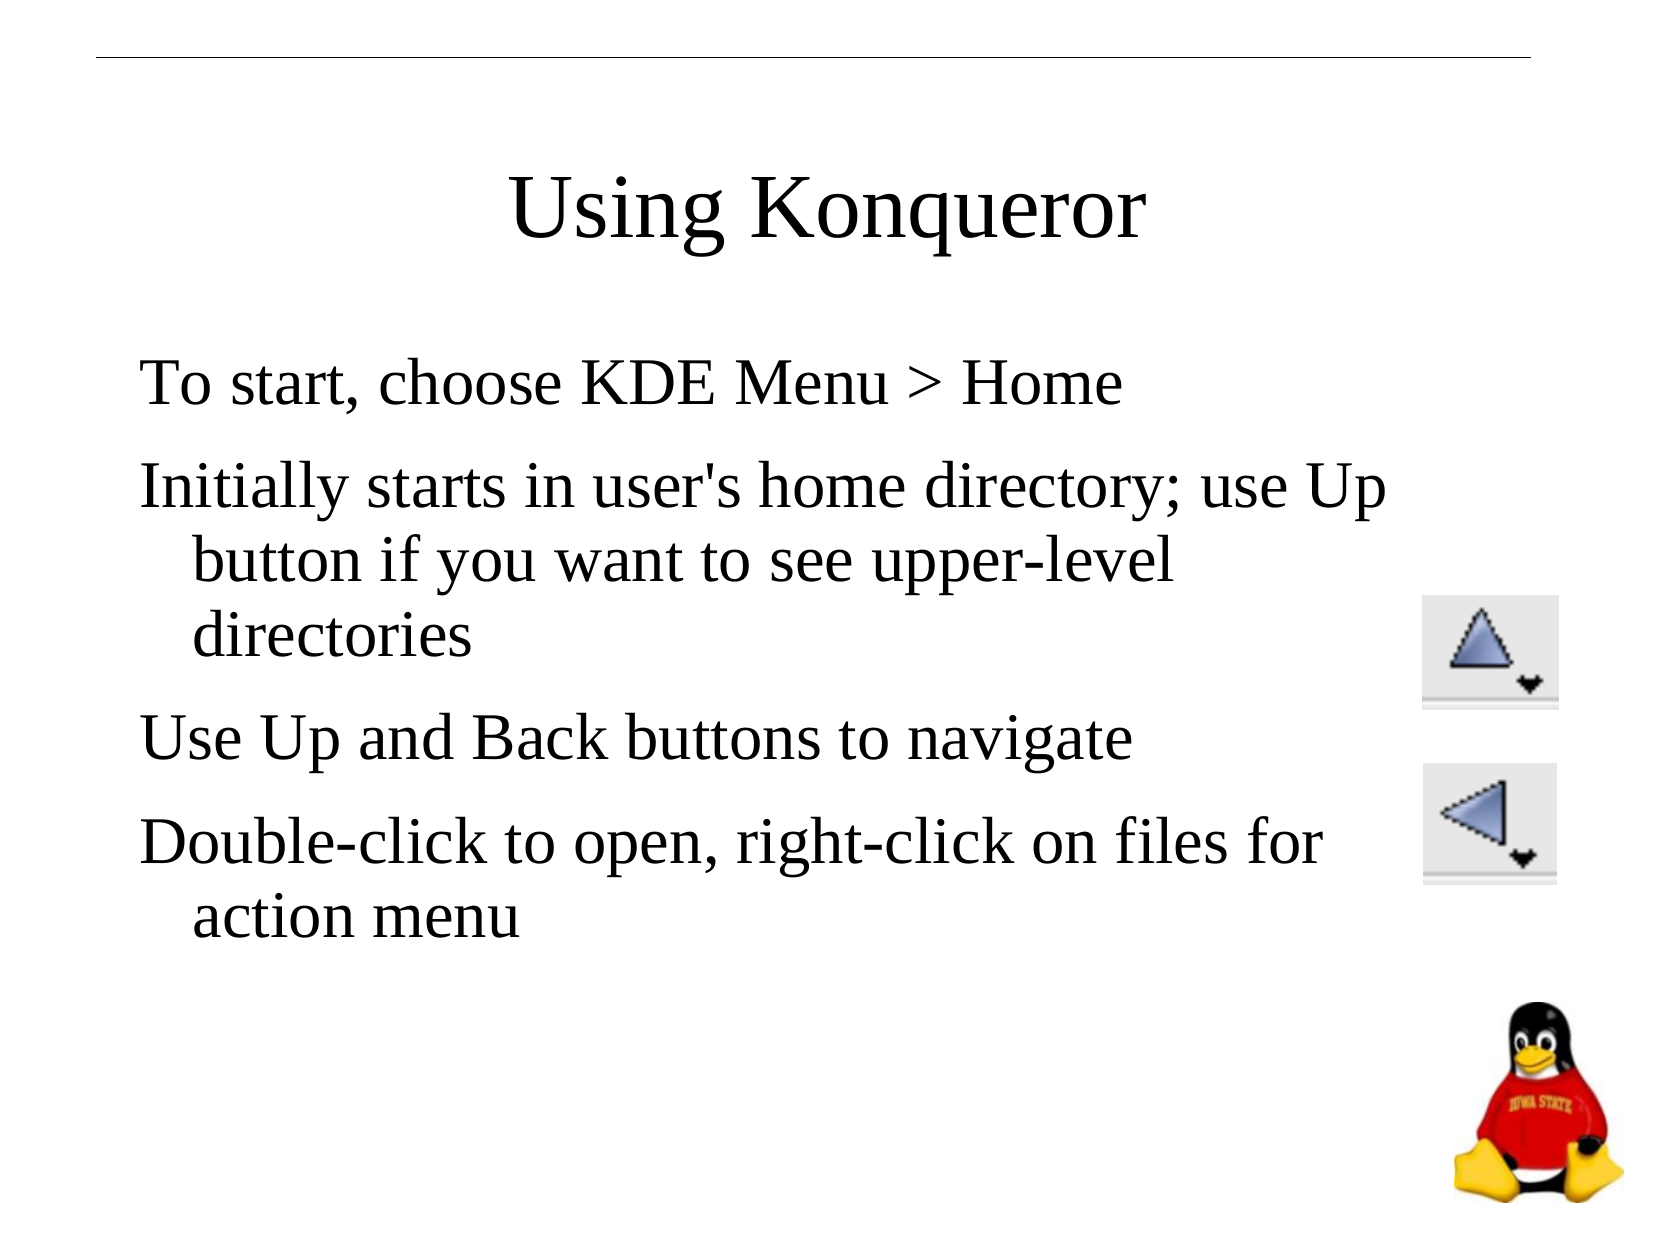

# Using Konqueror
To start, choose KDE Menu > Home
Initially starts in user's home directory; use Up button if you want to see upper-level directories
Use Up and Back buttons to navigate
Double-click to open, right-click on files for action menu